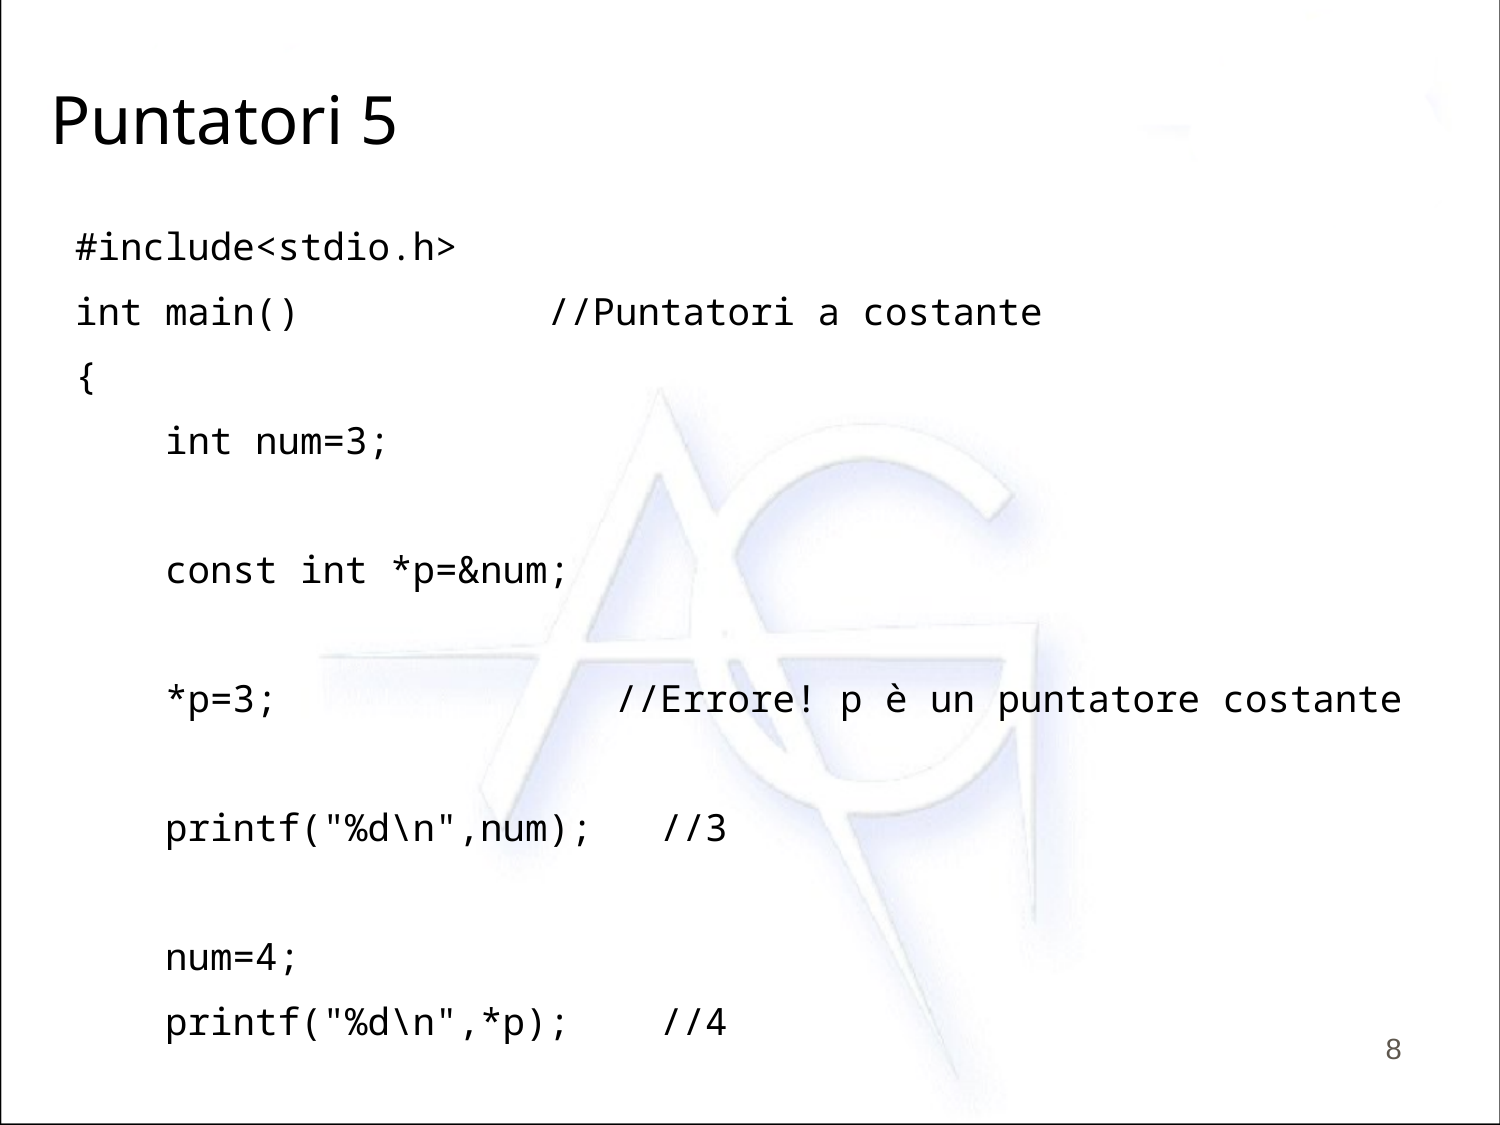

# Puntatori 5
#include<stdio.h>
int main() //Puntatori a costante
{
 int num=3;
 const int *p=&num;
 *p=3; //Errore! p è un puntatore costante
 printf("%d\n",num); //3
 num=4;
 printf("%d\n",*p); //4
}
8